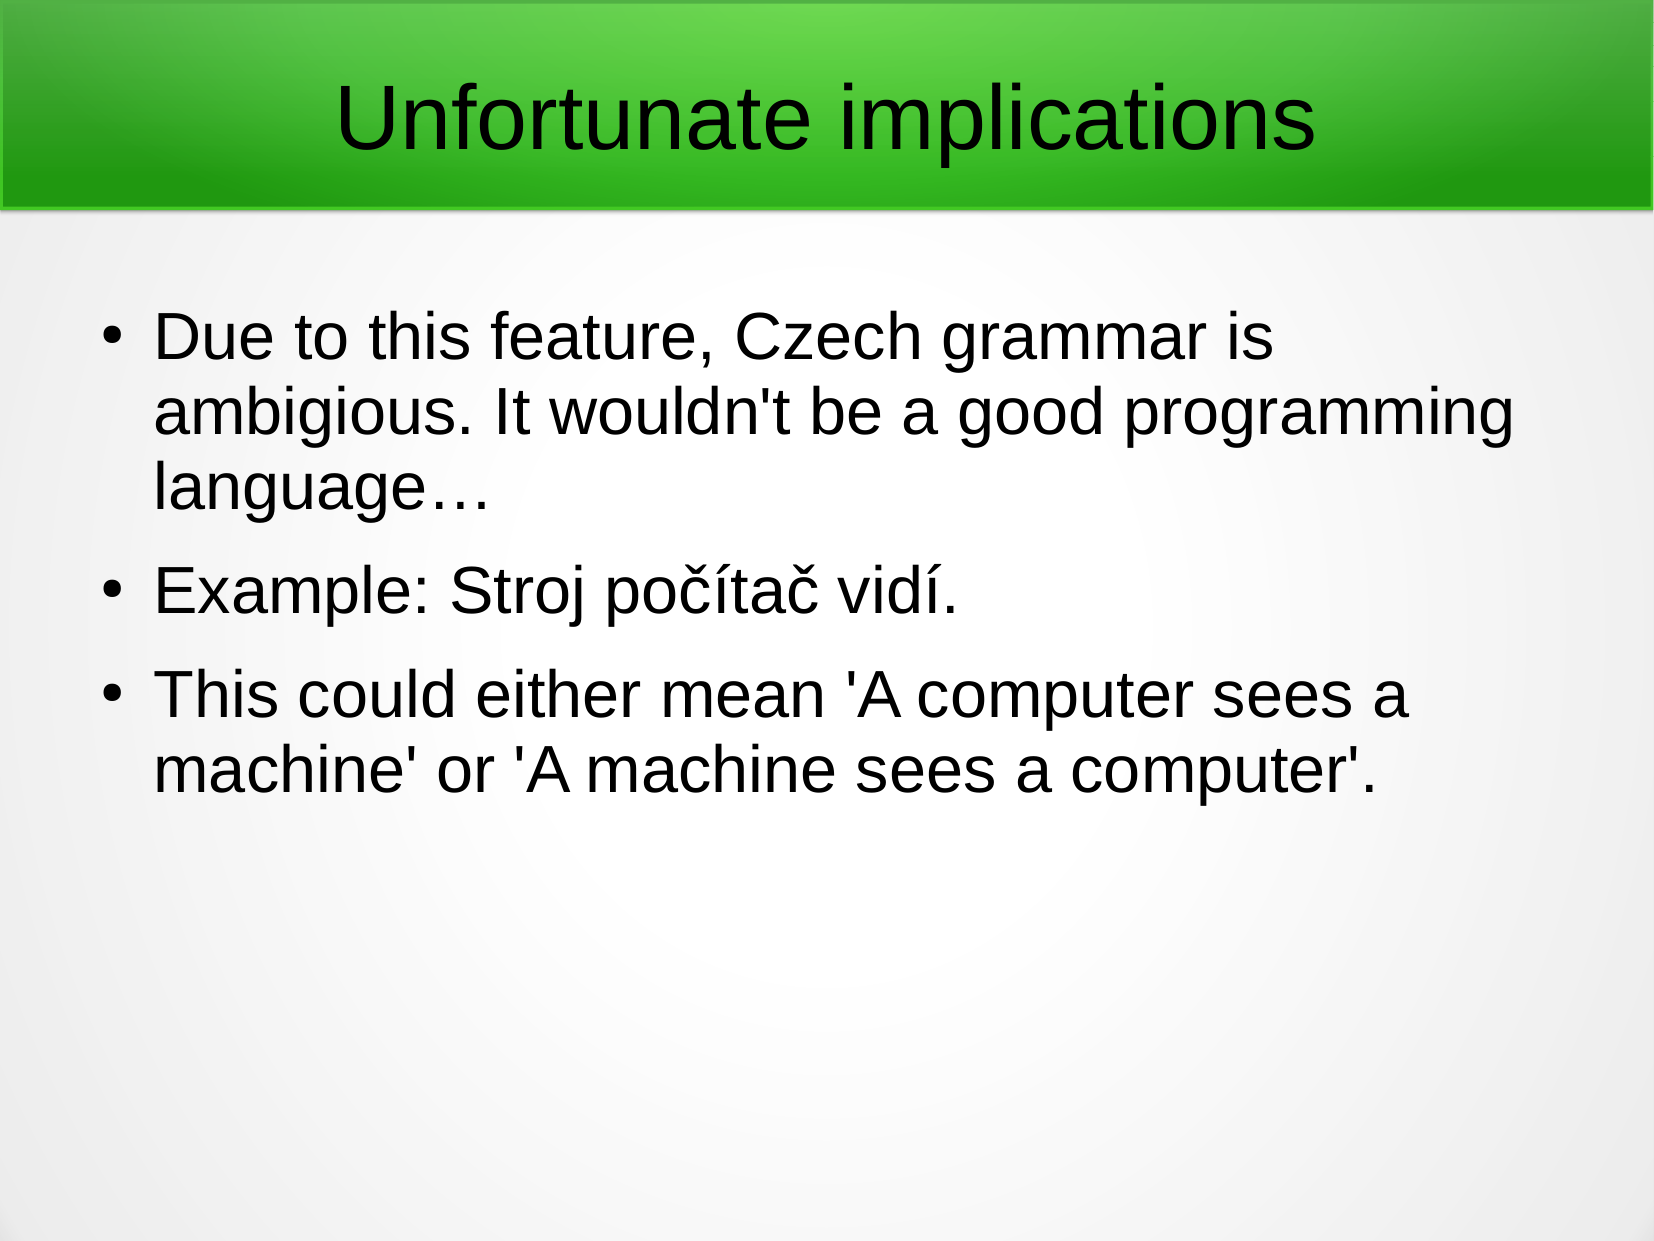

# Unfortunate implications
Due to this feature, Czech grammar is ambigious. It wouldn't be a good programming language…
Example: Stroj počítač vidí.
This could either mean 'A computer sees a machine' or 'A machine sees a computer'.